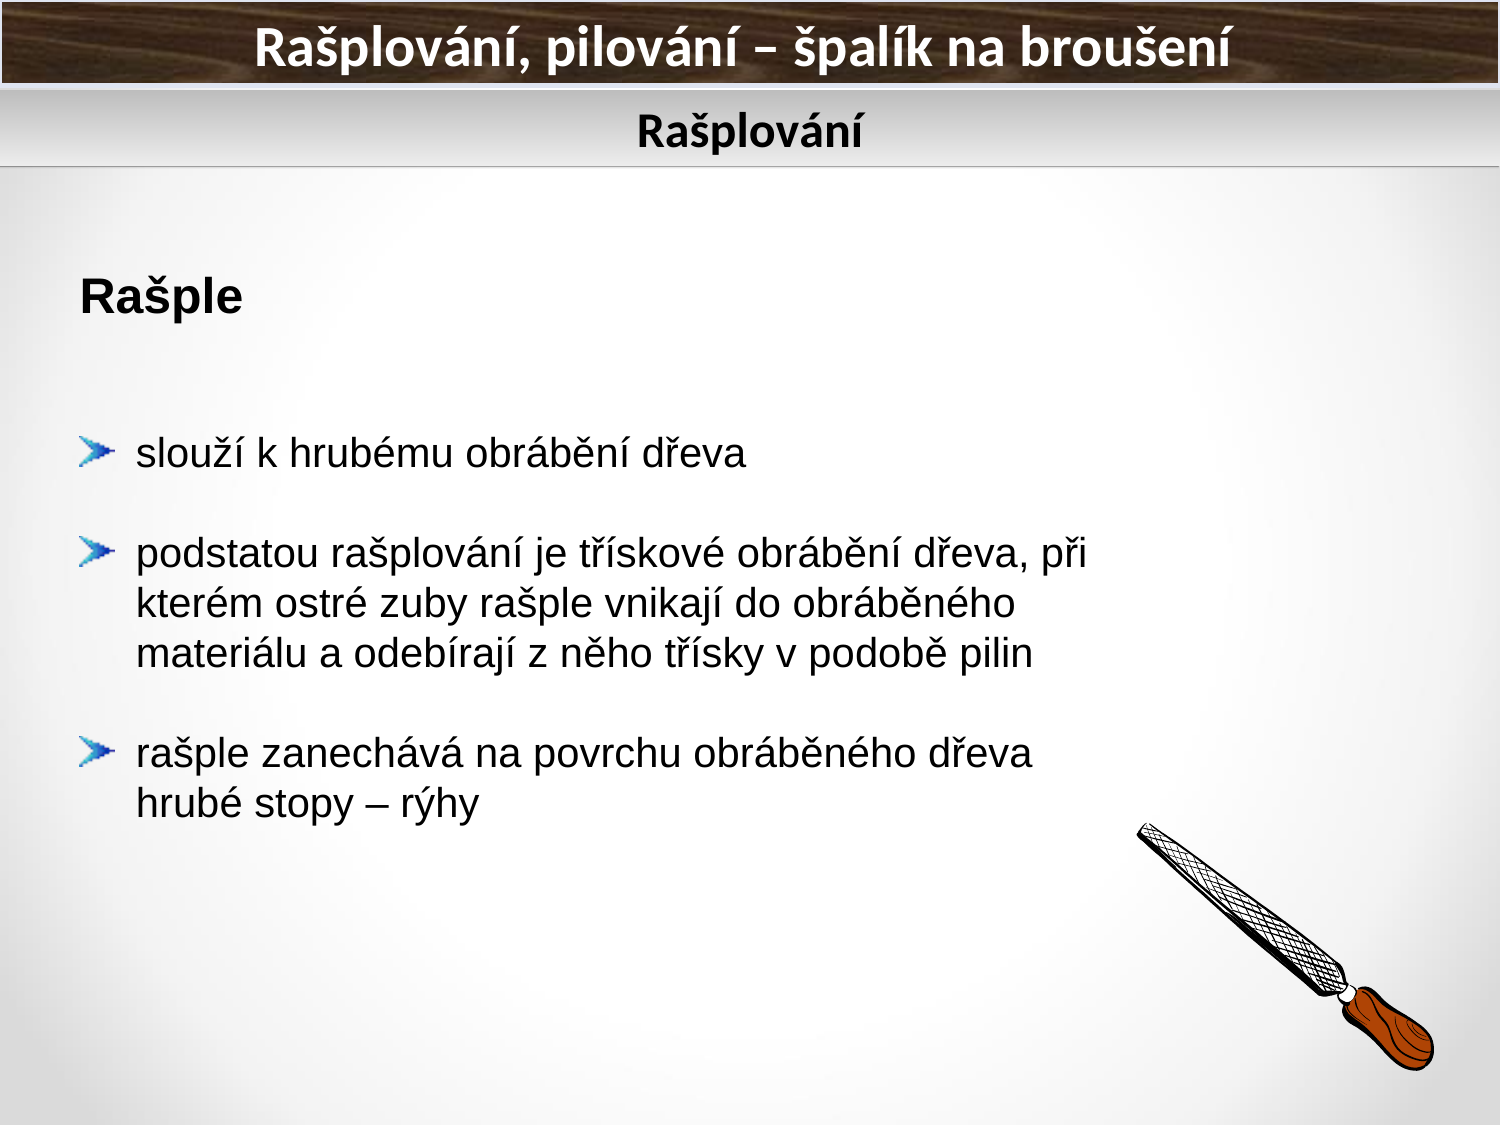

Rašplování, pilování – špalík na broušení
Rašplování
Rašple
slouží k hrubému obrábění dřeva
podstatou rašplování je třískové obrábění dřeva, při kterém ostré zuby rašple vnikají do obráběného materiálu a odebírají z něho třísky v podobě pilin
rašple zanechává na povrchu obráběného dřeva hrubé stopy – rýhy